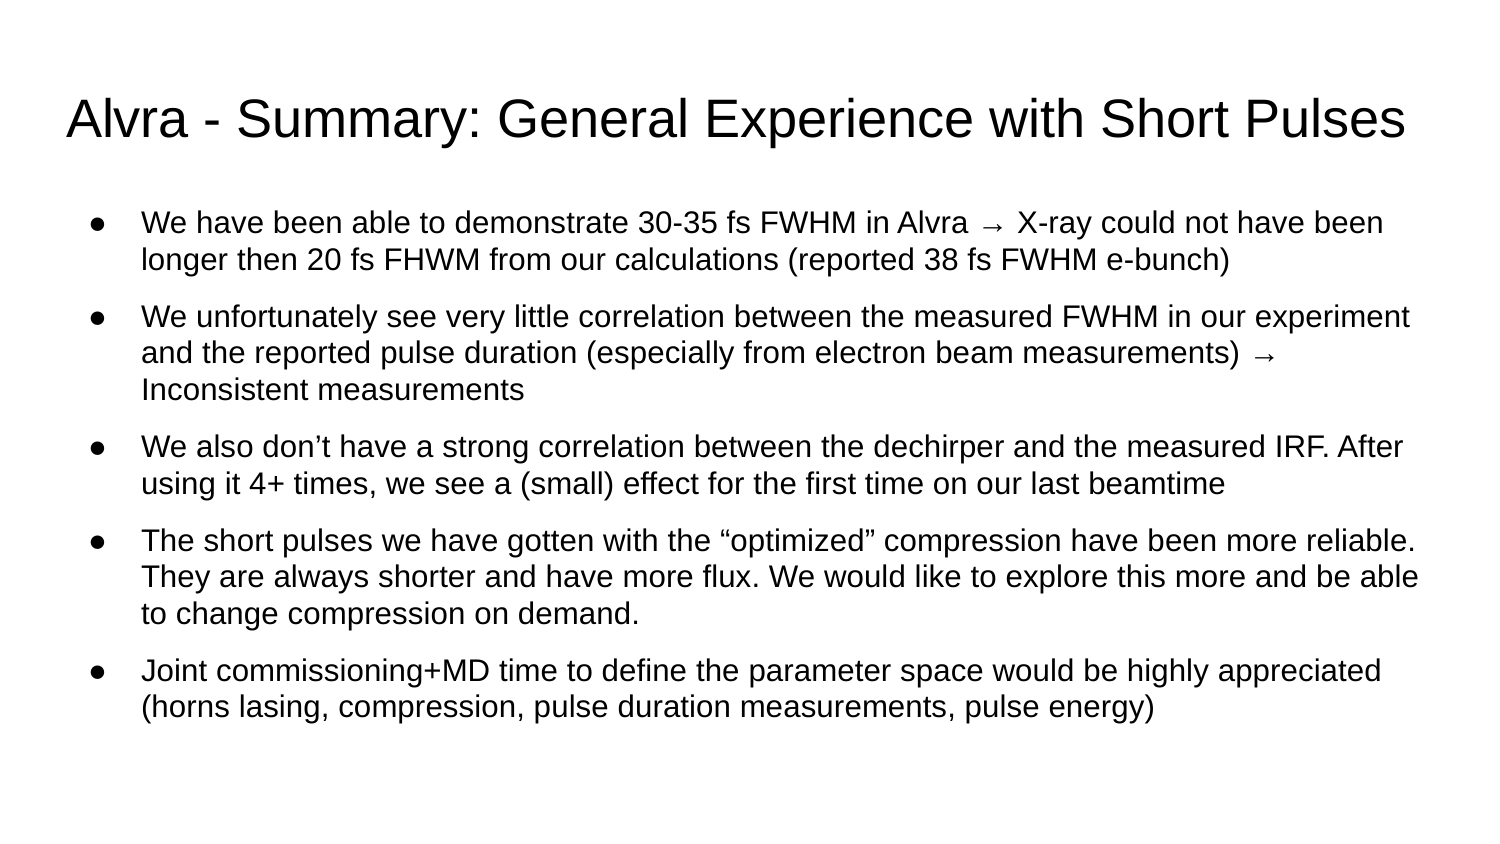

# Alvra - Summary: General Experience with Short Pulses
We have been able to demonstrate 30-35 fs FWHM in Alvra → X-ray could not have been longer then 20 fs FHWM from our calculations (reported 38 fs FWHM e-bunch)
We unfortunately see very little correlation between the measured FWHM in our experiment and the reported pulse duration (especially from electron beam measurements) → Inconsistent measurements
We also don’t have a strong correlation between the dechirper and the measured IRF. After using it 4+ times, we see a (small) effect for the first time on our last beamtime
The short pulses we have gotten with the “optimized” compression have been more reliable. They are always shorter and have more flux. We would like to explore this more and be able to change compression on demand.
Joint commissioning+MD time to define the parameter space would be highly appreciated (horns lasing, compression, pulse duration measurements, pulse energy)